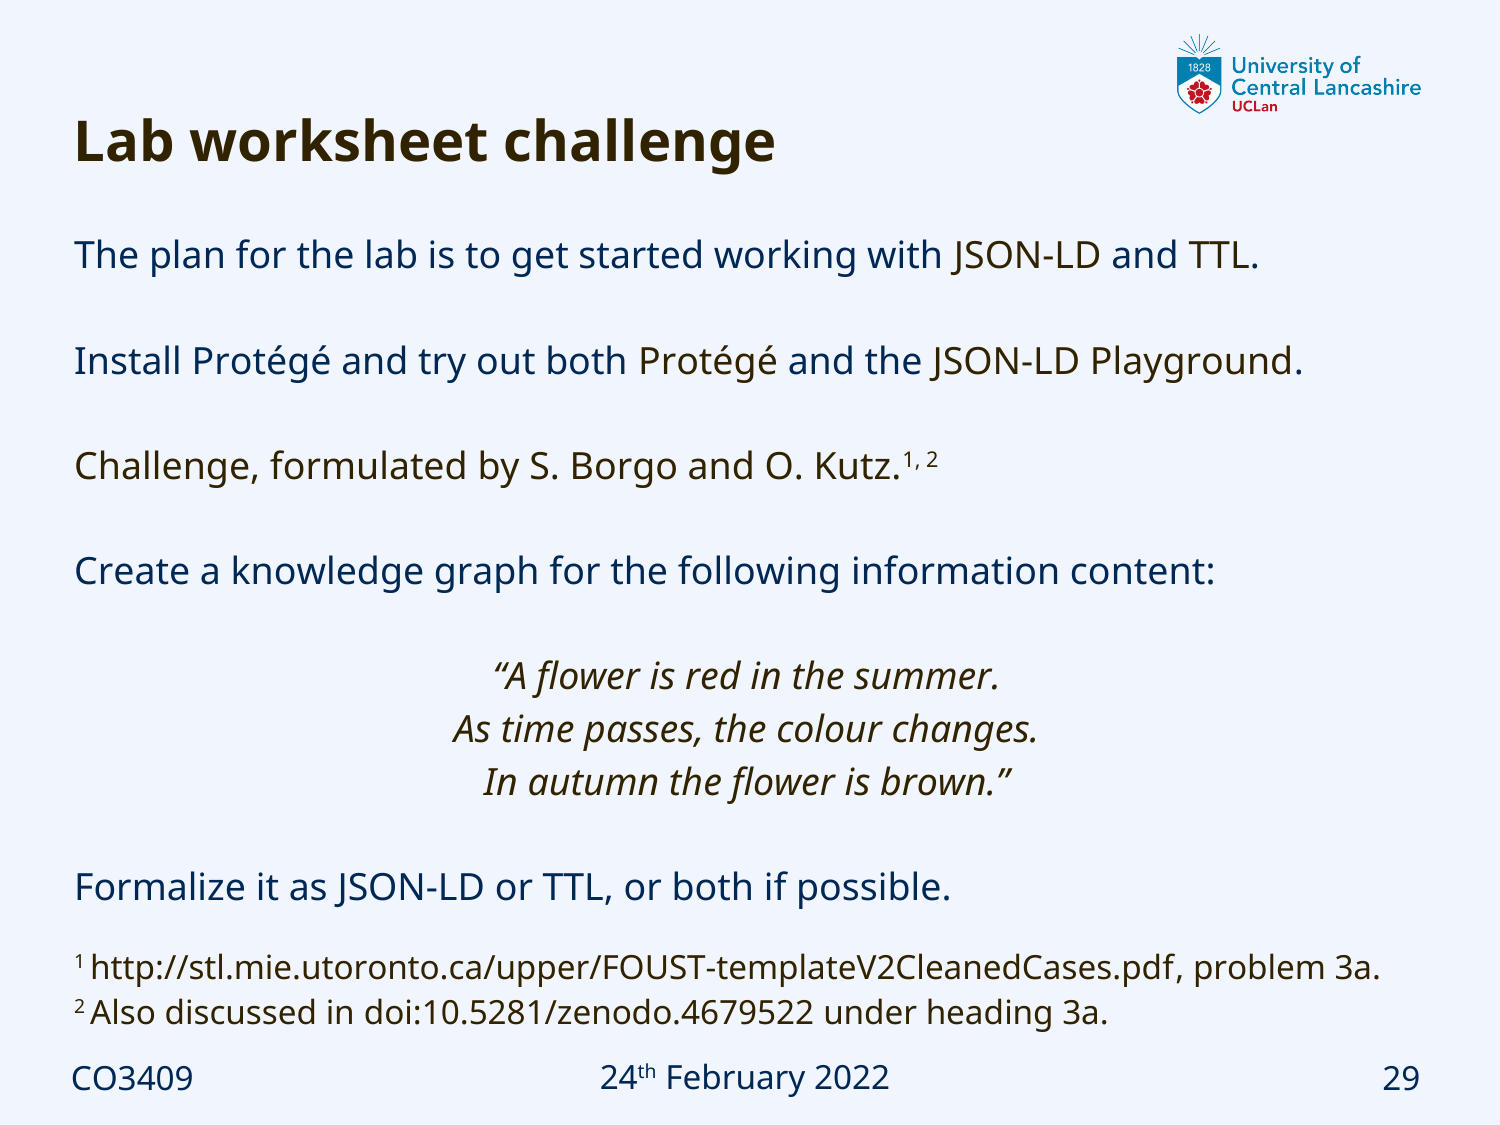

# Lab worksheet challenge
The plan for the lab is to get started working with JSON-LD and TTL.
Install Protégé and try out both Protégé and the JSON-LD Playground.
Challenge, formulated by S. Borgo and O. Kutz.1, 2
Create a knowledge graph for the following information content:
“A flower is red in the summer.
As time passes, the colour changes.
In autumn the flower is brown.”
Formalize it as JSON-LD or TTL, or both if possible.
1 http://stl.mie.utoronto.ca/upper/FOUST-templateV2CleanedCases.pdf, problem 3a.
2 Also discussed in doi:10.5281/zenodo.4679522 under heading 3a.